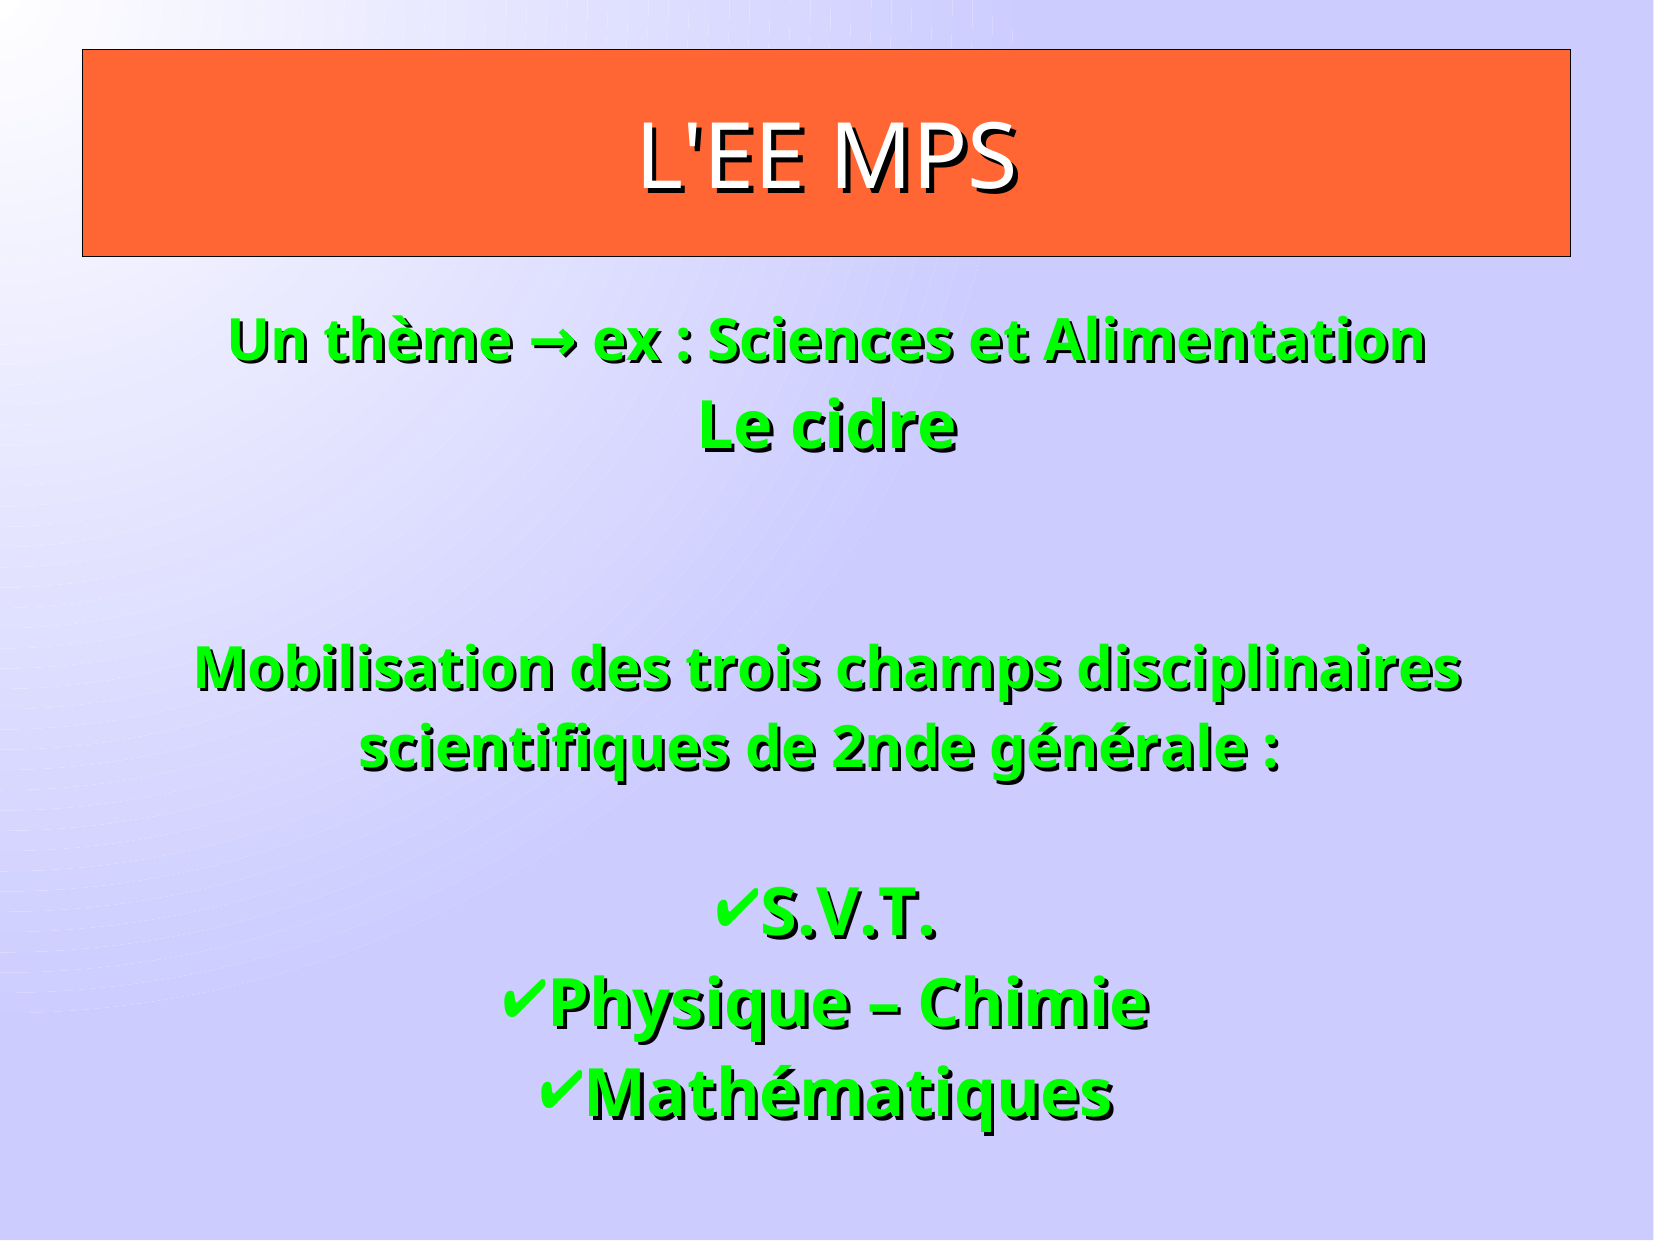

# L'EE MPS
Un thème → ex : Sciences et Alimentation
Le cidre
Mobilisation des trois champs disciplinaires scientifiques de 2nde générale :
S.V.T.
Physique – Chimie
Mathématiques